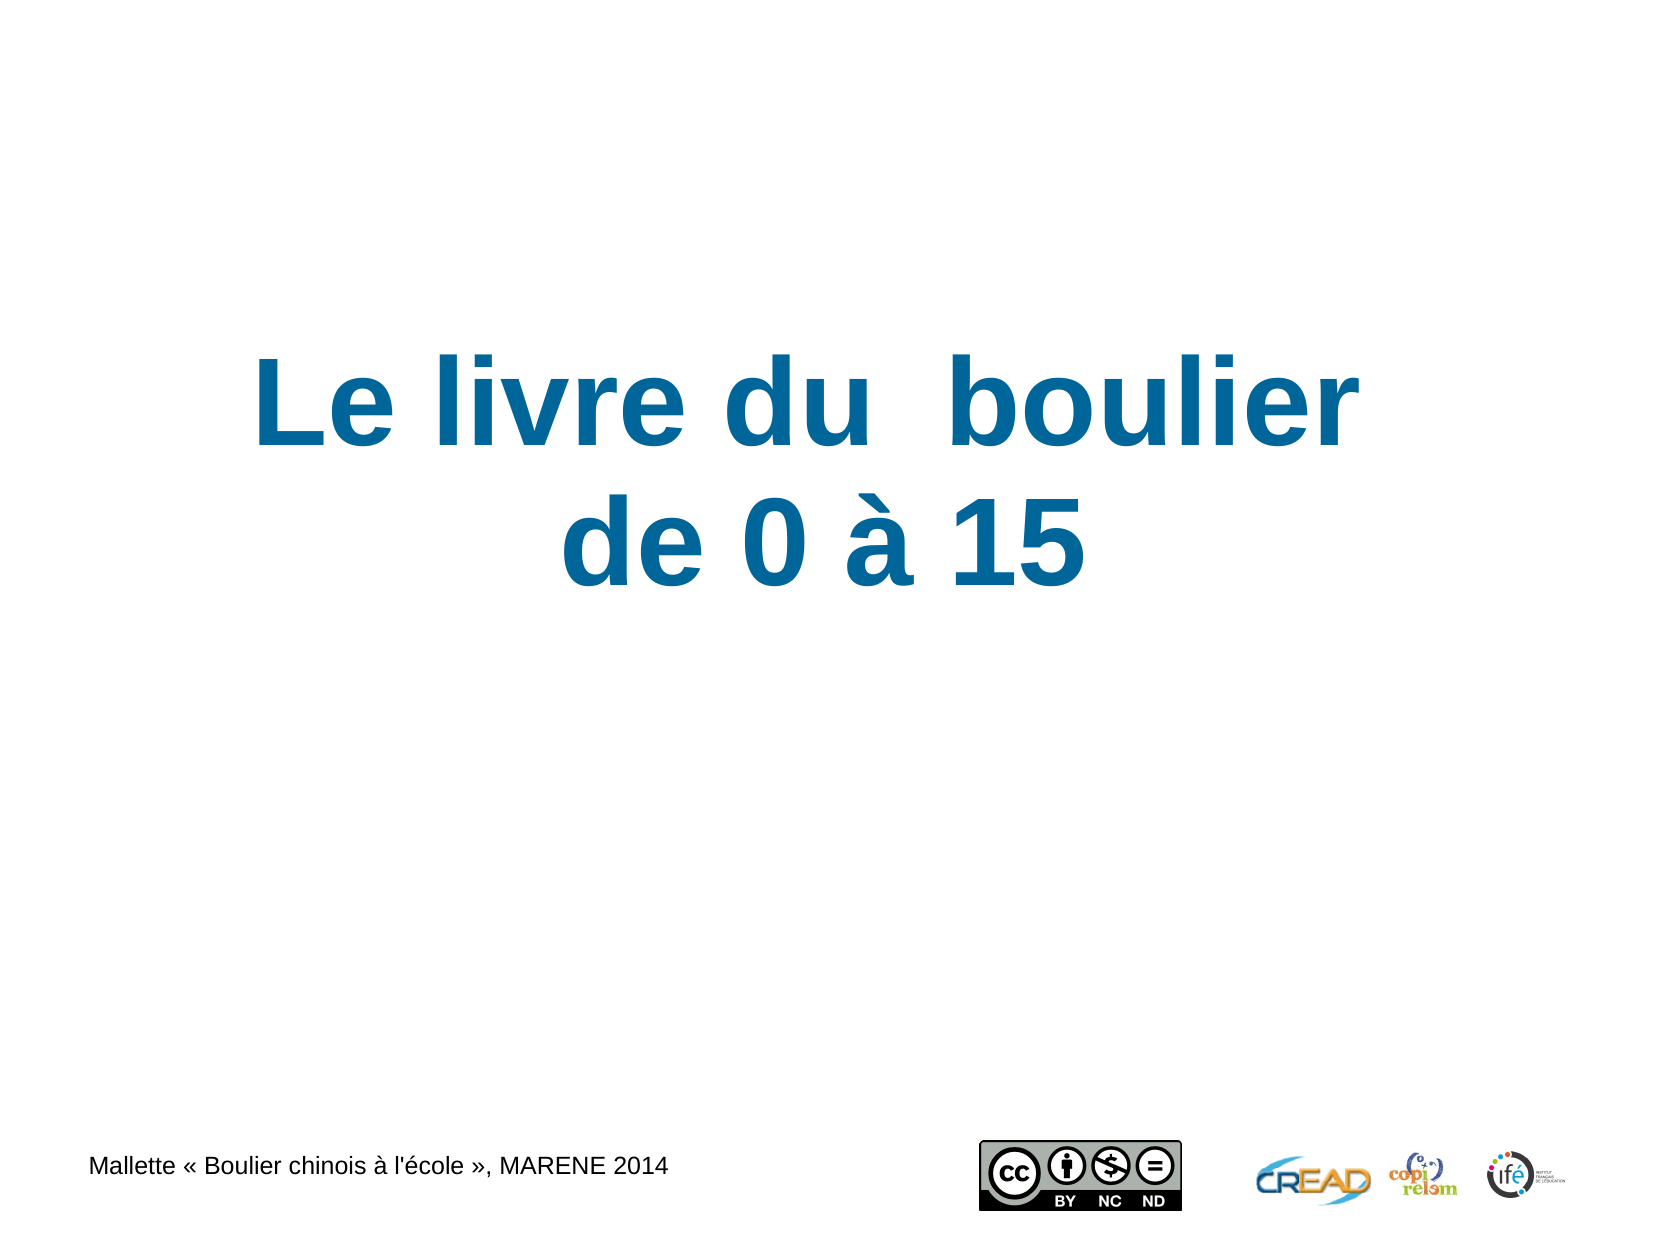

Le livre du boulier
de 0 à 15